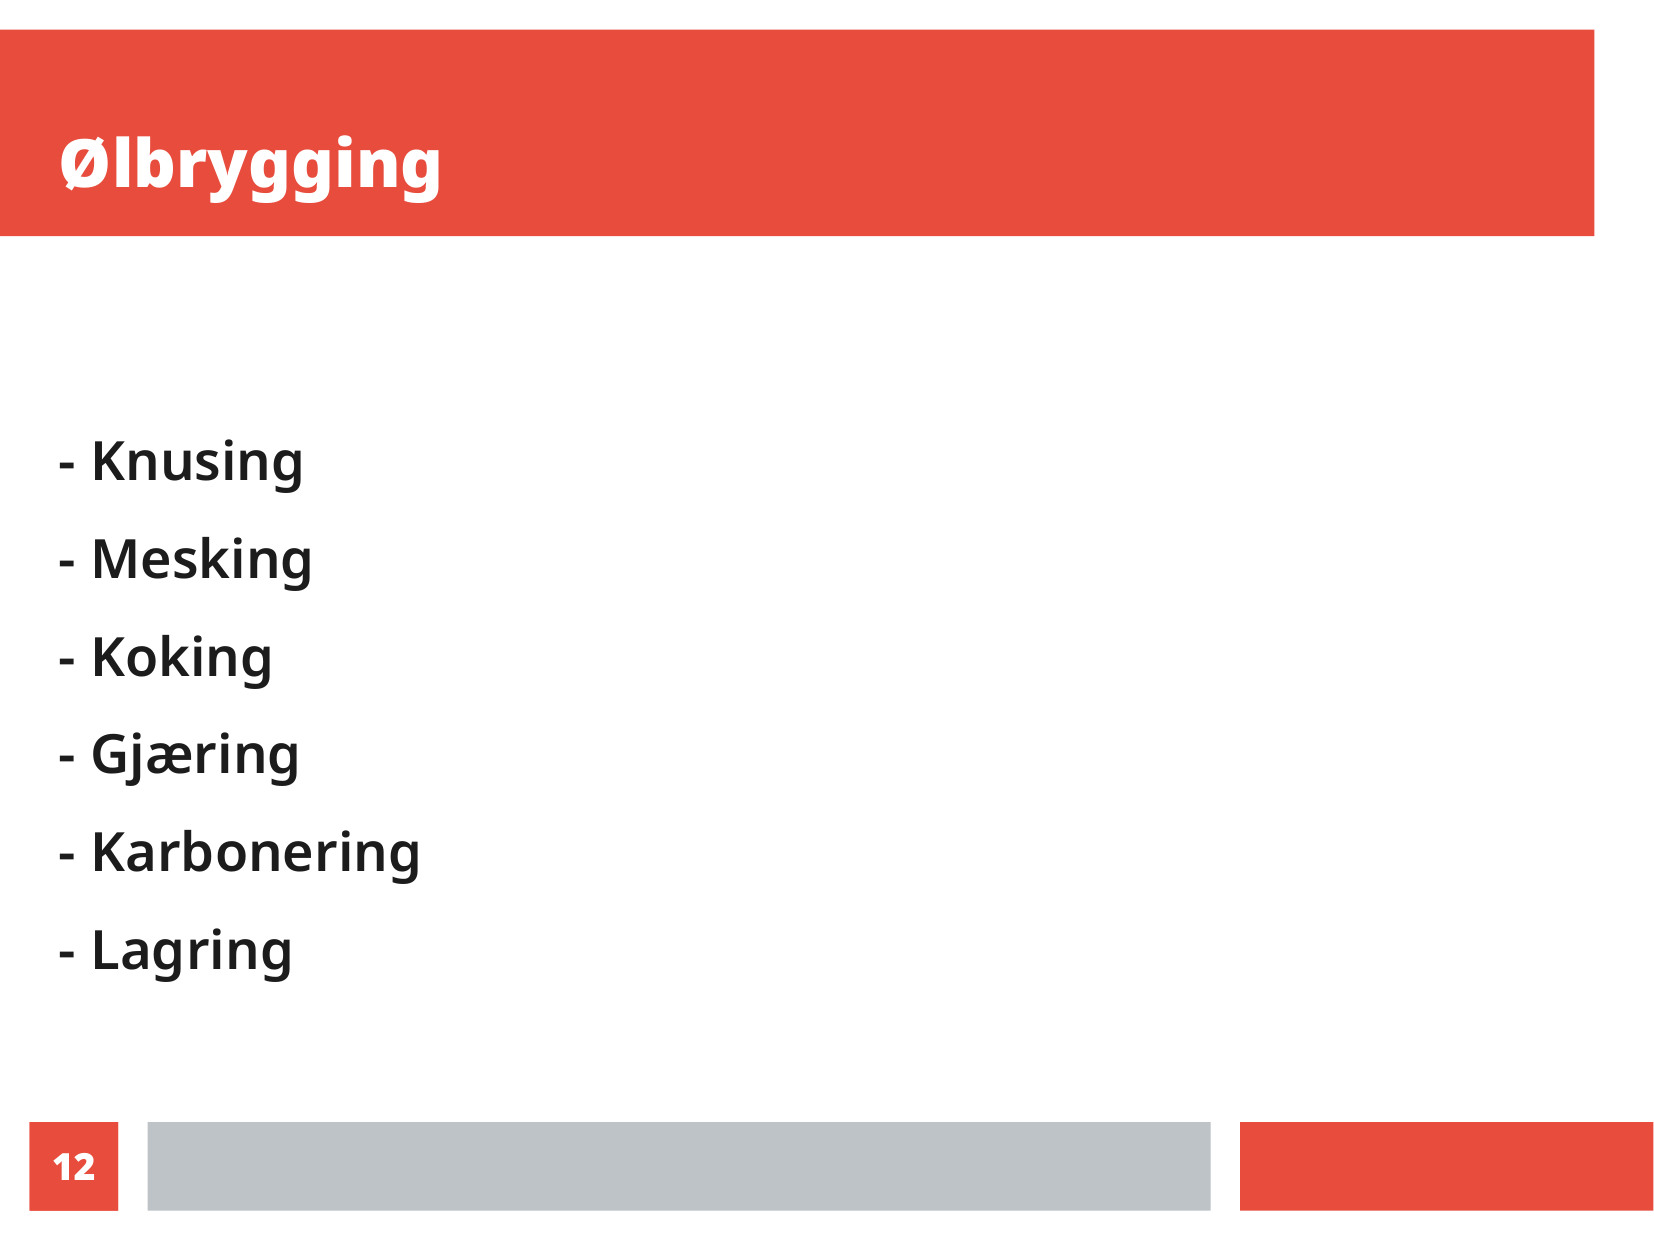

# Ølbrygging
- Knusing
- Mesking
- Koking
- Gjæring
- Karbonering
- Lagring
12